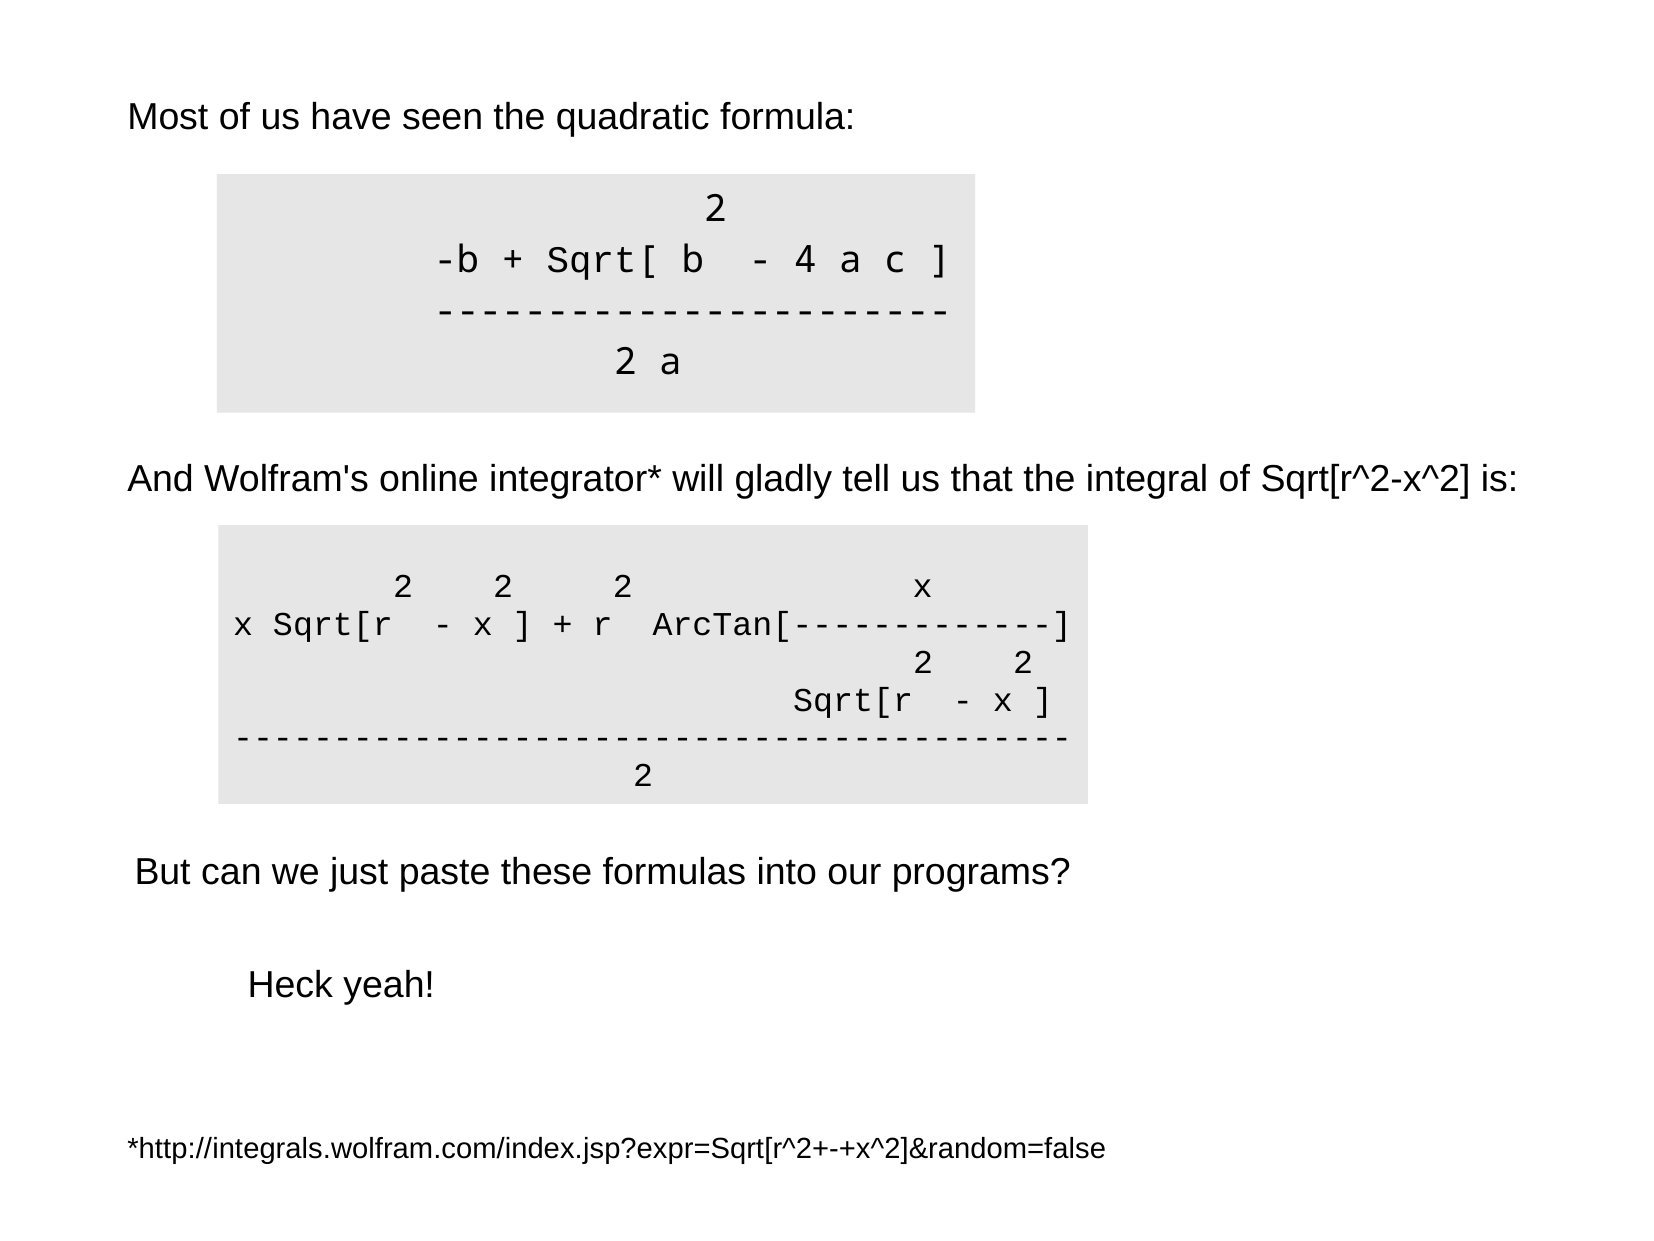

Most of us have seen the quadratic formula:
 2
 -b + Sqrt[ b - 4 a c ]
 -----------------------
 2 a
And Wolfram's online integrator* will gladly tell us that the integral of Sqrt[r^2-x^2] is:
 2 2 2 x
x Sqrt[r - x ] + r ArcTan[-------------]
 2 2
 Sqrt[r - x ]
------------------------------------------
 2
But can we just paste these formulas into our programs?
Heck yeah!
*http://integrals.wolfram.com/index.jsp?expr=Sqrt[r^2+-+x^2]&random=false